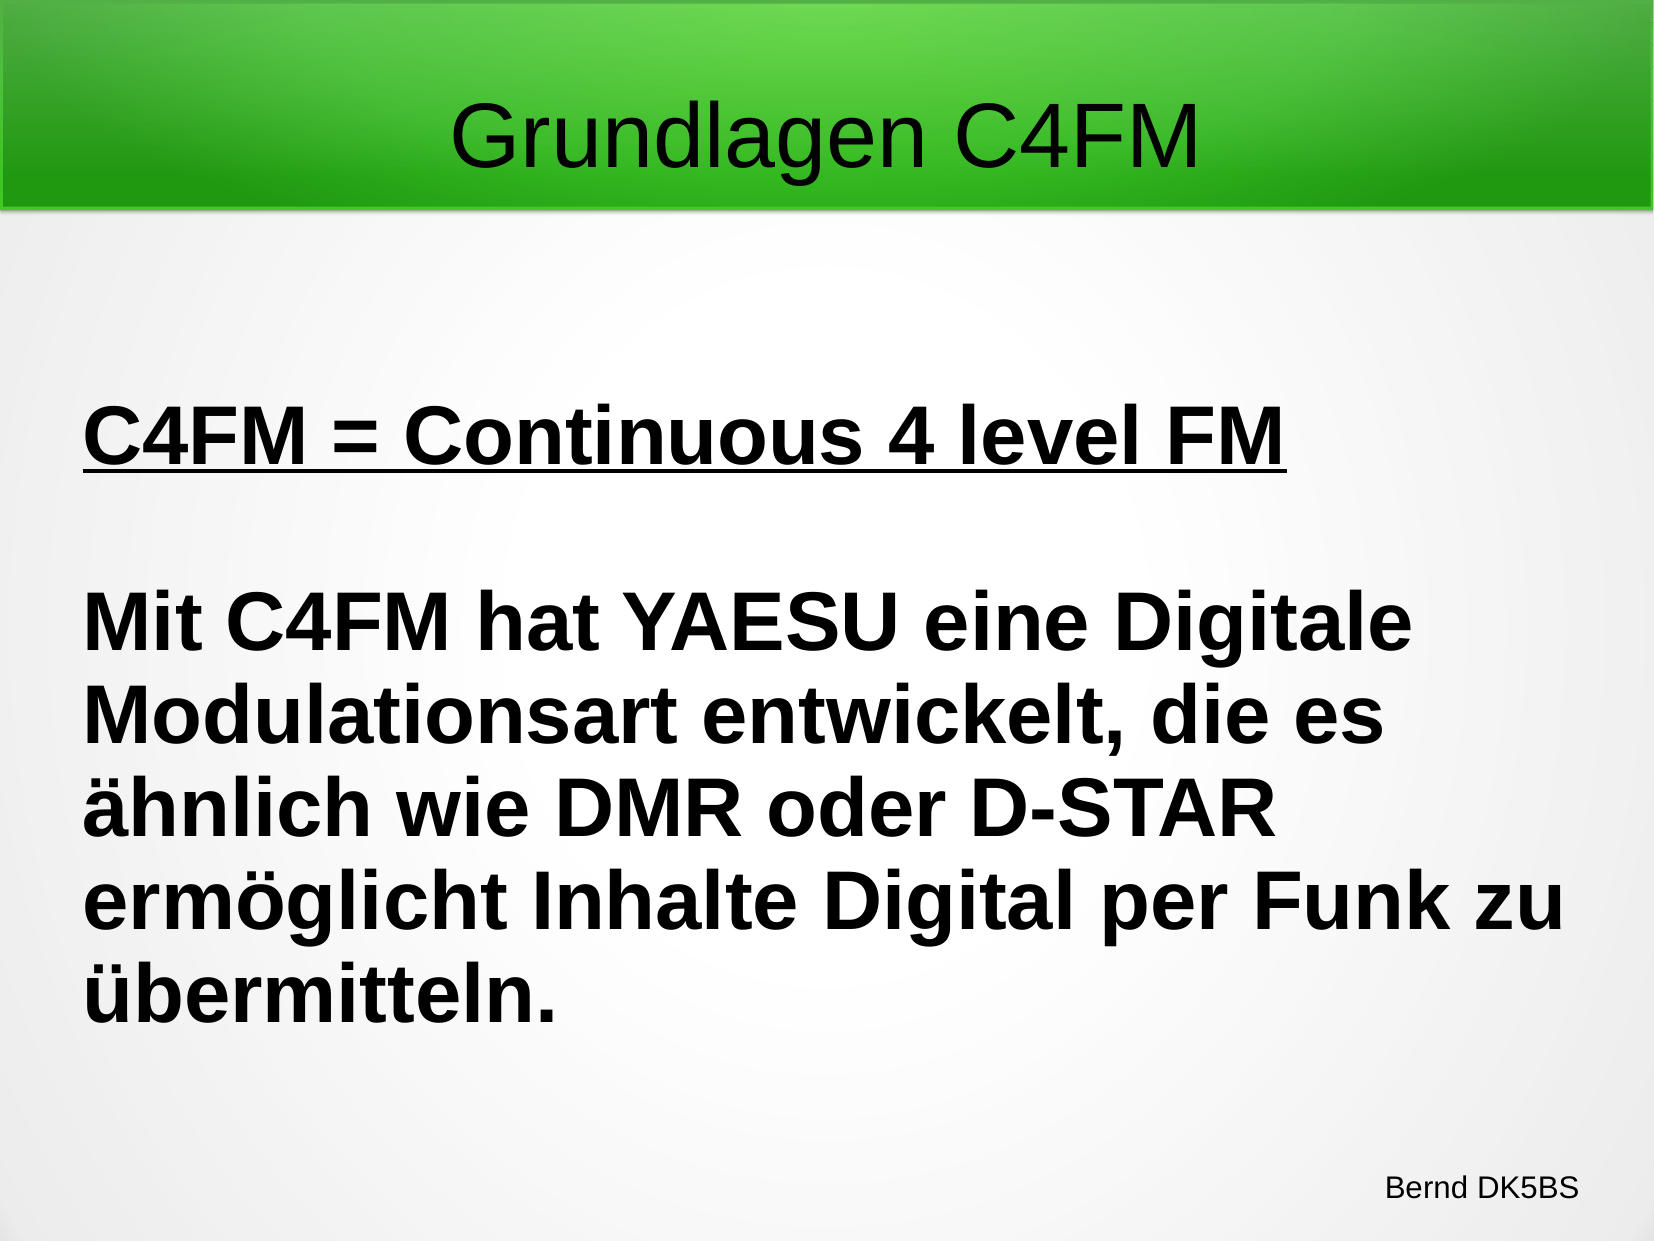

# Grundlagen C4FM
C4FM = Continuous 4 level FM
Mit C4FM hat YAESU eine Digitale Modulationsart entwickelt, die es ähnlich wie DMR oder D-STAR ermöglicht Inhalte Digital per Funk zu übermitteln.
Bernd DK5BS